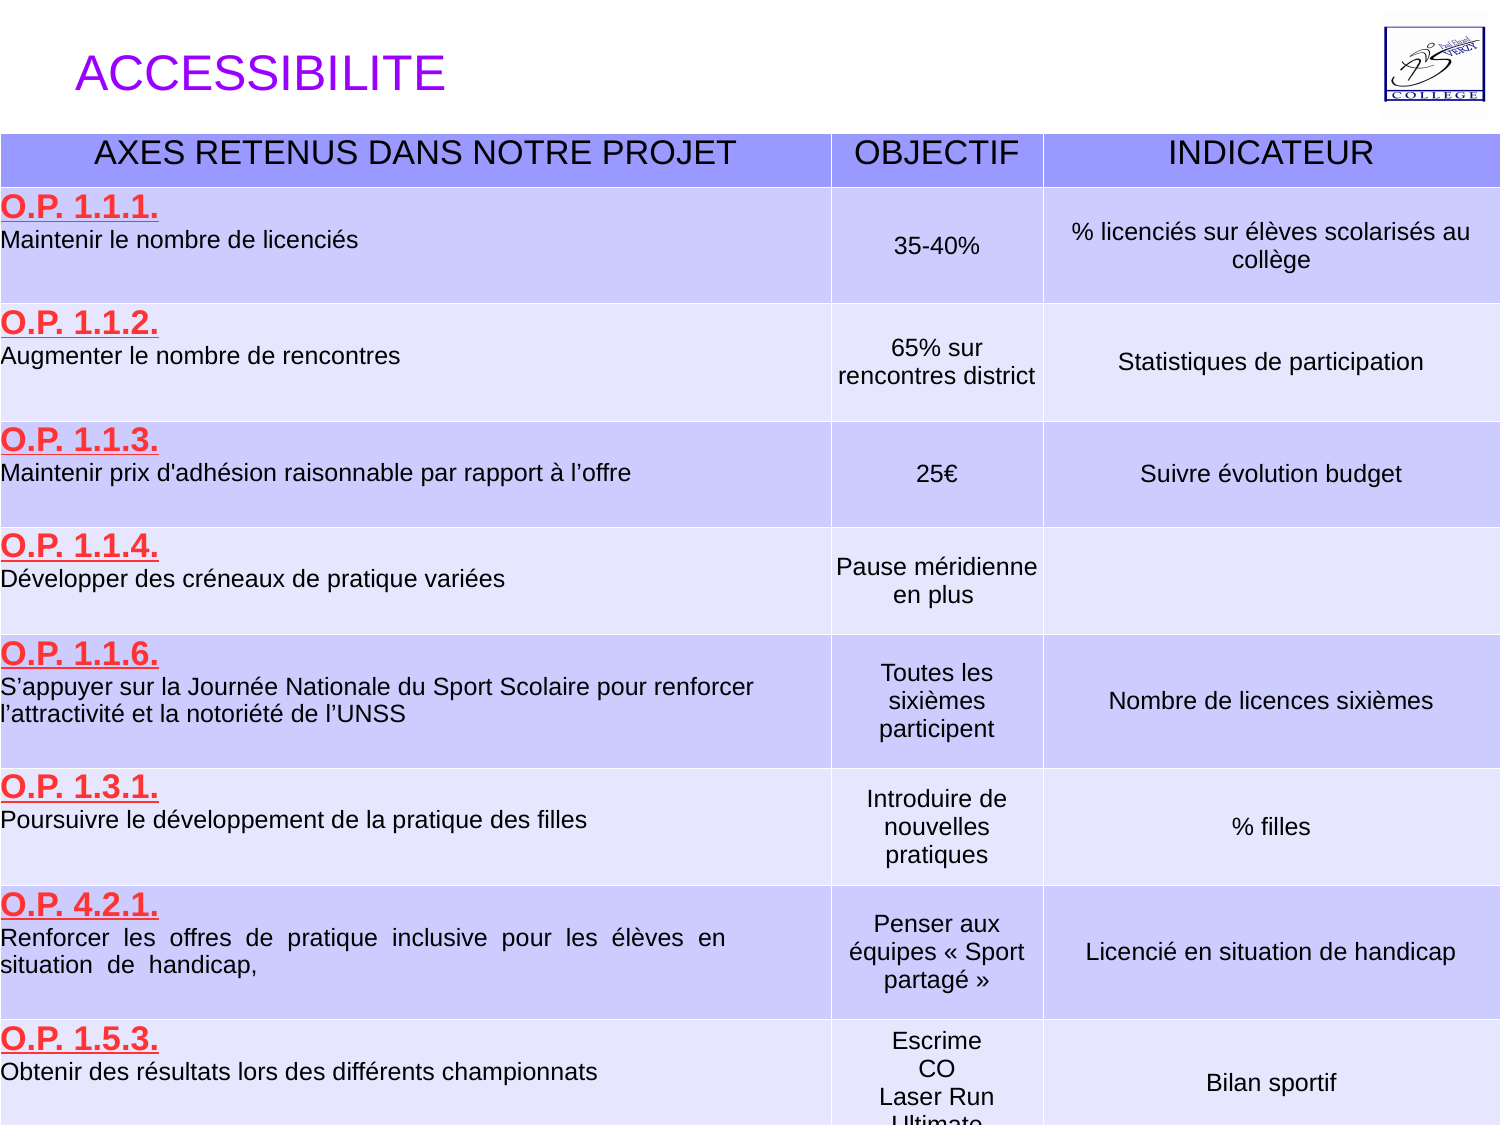

# ACCESSIBILITE
| AXES RETENUS DANS NOTRE PROJET | OBJECTIF | INDICATEUR |
| --- | --- | --- |
| O.P. 1.1.1. Maintenir le nombre de licenciés | 35-40% | % licenciés sur élèves scolarisés au collège |
| O.P. 1.1.2. Augmenter le nombre de rencontres | 65% sur rencontres district | Statistiques de participation |
| O.P. 1.1.3. Maintenir prix d'adhésion raisonnable par rapport à l’offre | 25€ | Suivre évolution budget |
| O.P. 1.1.4. Développer des créneaux de pratique variées | Pause méridienne en plus | |
| O.P. 1.1.6. S’appuyer sur la Journée Nationale du Sport Scolaire pour renforcer l’attractivité et la notoriété de l’UNSS | Toutes les sixièmes participent | Nombre de licences sixièmes |
| O.P. 1.3.1. Poursuivre le développement de la pratique des filles | Introduire de nouvelles pratiques | % filles |
| O.P. 4.2.1. Renforcer les offres de pratique inclusive pour les élèves en situation de handicap, | Penser aux équipes « Sport partagé » | Licencié en situation de handicap |
| O.P. 1.5.3. Obtenir des résultats lors des différents championnats | Escrime CO Laser Run Ultimate | Bilan sportif |